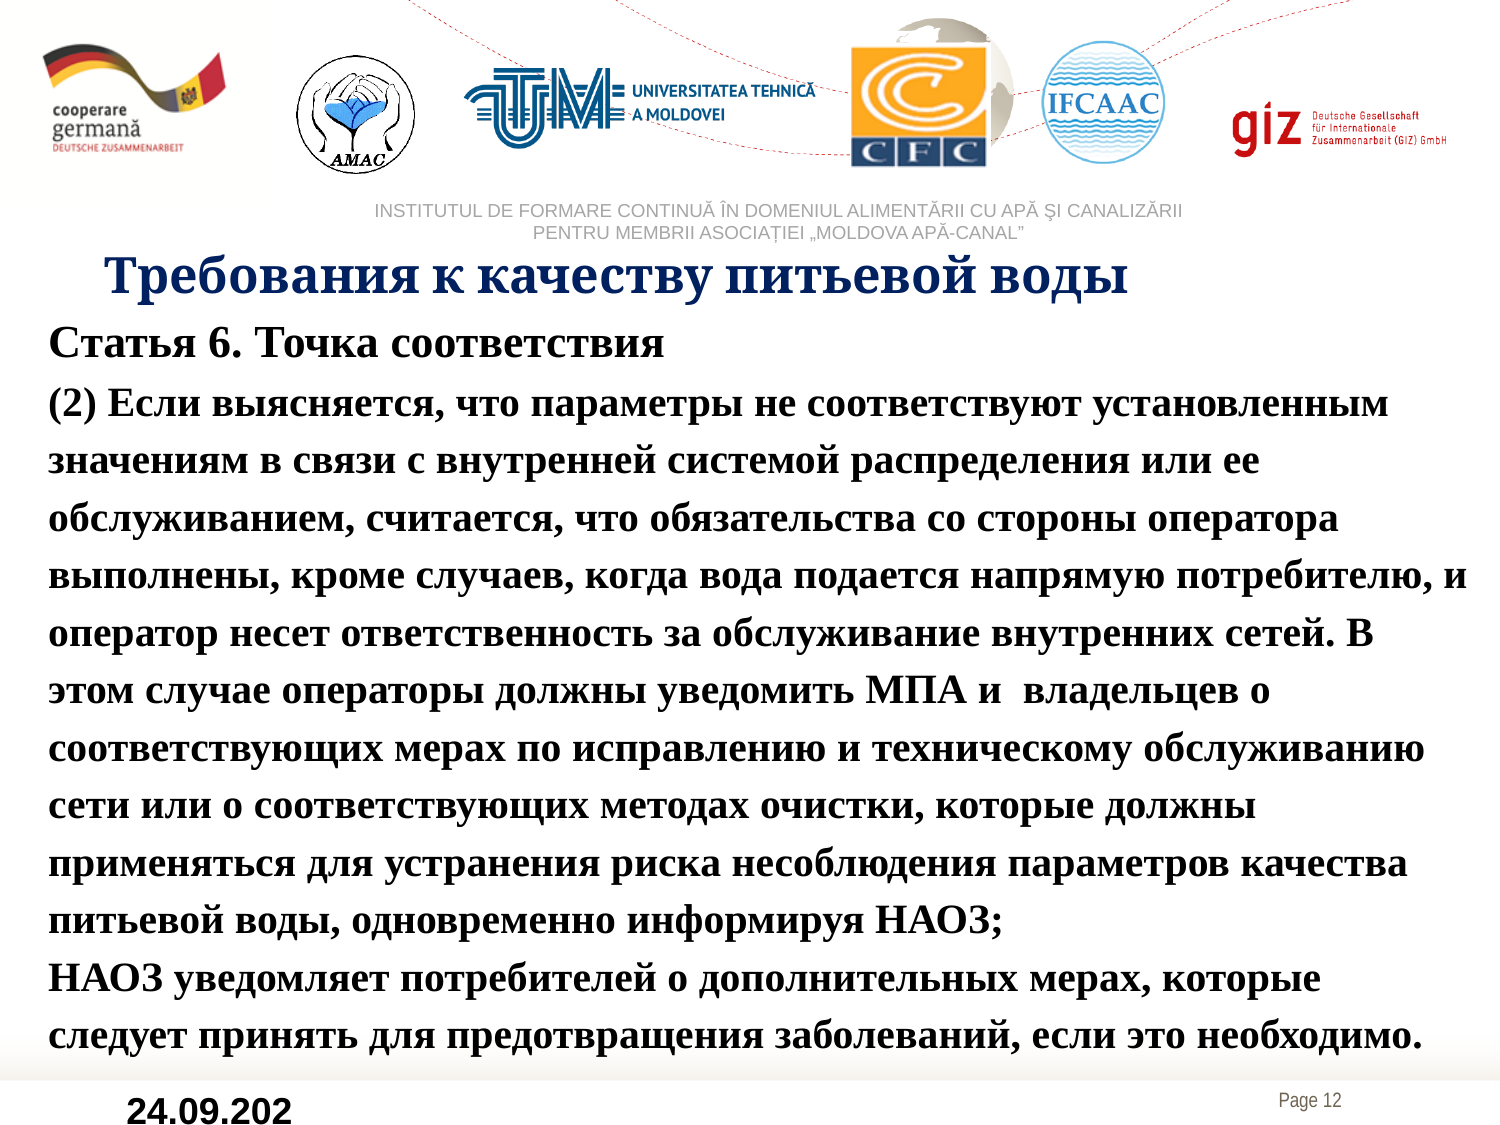

INSTITUTUL DE FORMARE CONTINUĂ ÎN DOMENIUL ALIMENTĂRII CU APĂ ŞI CANALIZĂRII
PENTRU MEMBRII ASOCIAȚIEI „MOLDOVA APĂ-CANAL”
# Требования к качеству питьевой воды Статья 6. Точка соответствия (2) Если выясняется, что параметры не соответствуют установленным значениям в связи с внутренней системой распределения или ее обслуживанием, считается, что обязательства со стороны оператора выполнены, кроме случаев, когда вода подается напрямую потребителю, и оператор несет ответственность за обслуживание внутренних сетей. В этом случае операторы должны уведомить МПА и владельцев о соответствующих мерах по исправлению и техническому обслуживанию сети или о соответствующих методах очистки, которые должны применяться для устранения риска несоблюдения параметров качества питьевой воды, одновременно информируя НАОЗ; НАОЗ уведомляет потребителей о дополнительных мерах, которые следует принять для предотвращения заболеваний, если это необходимо.